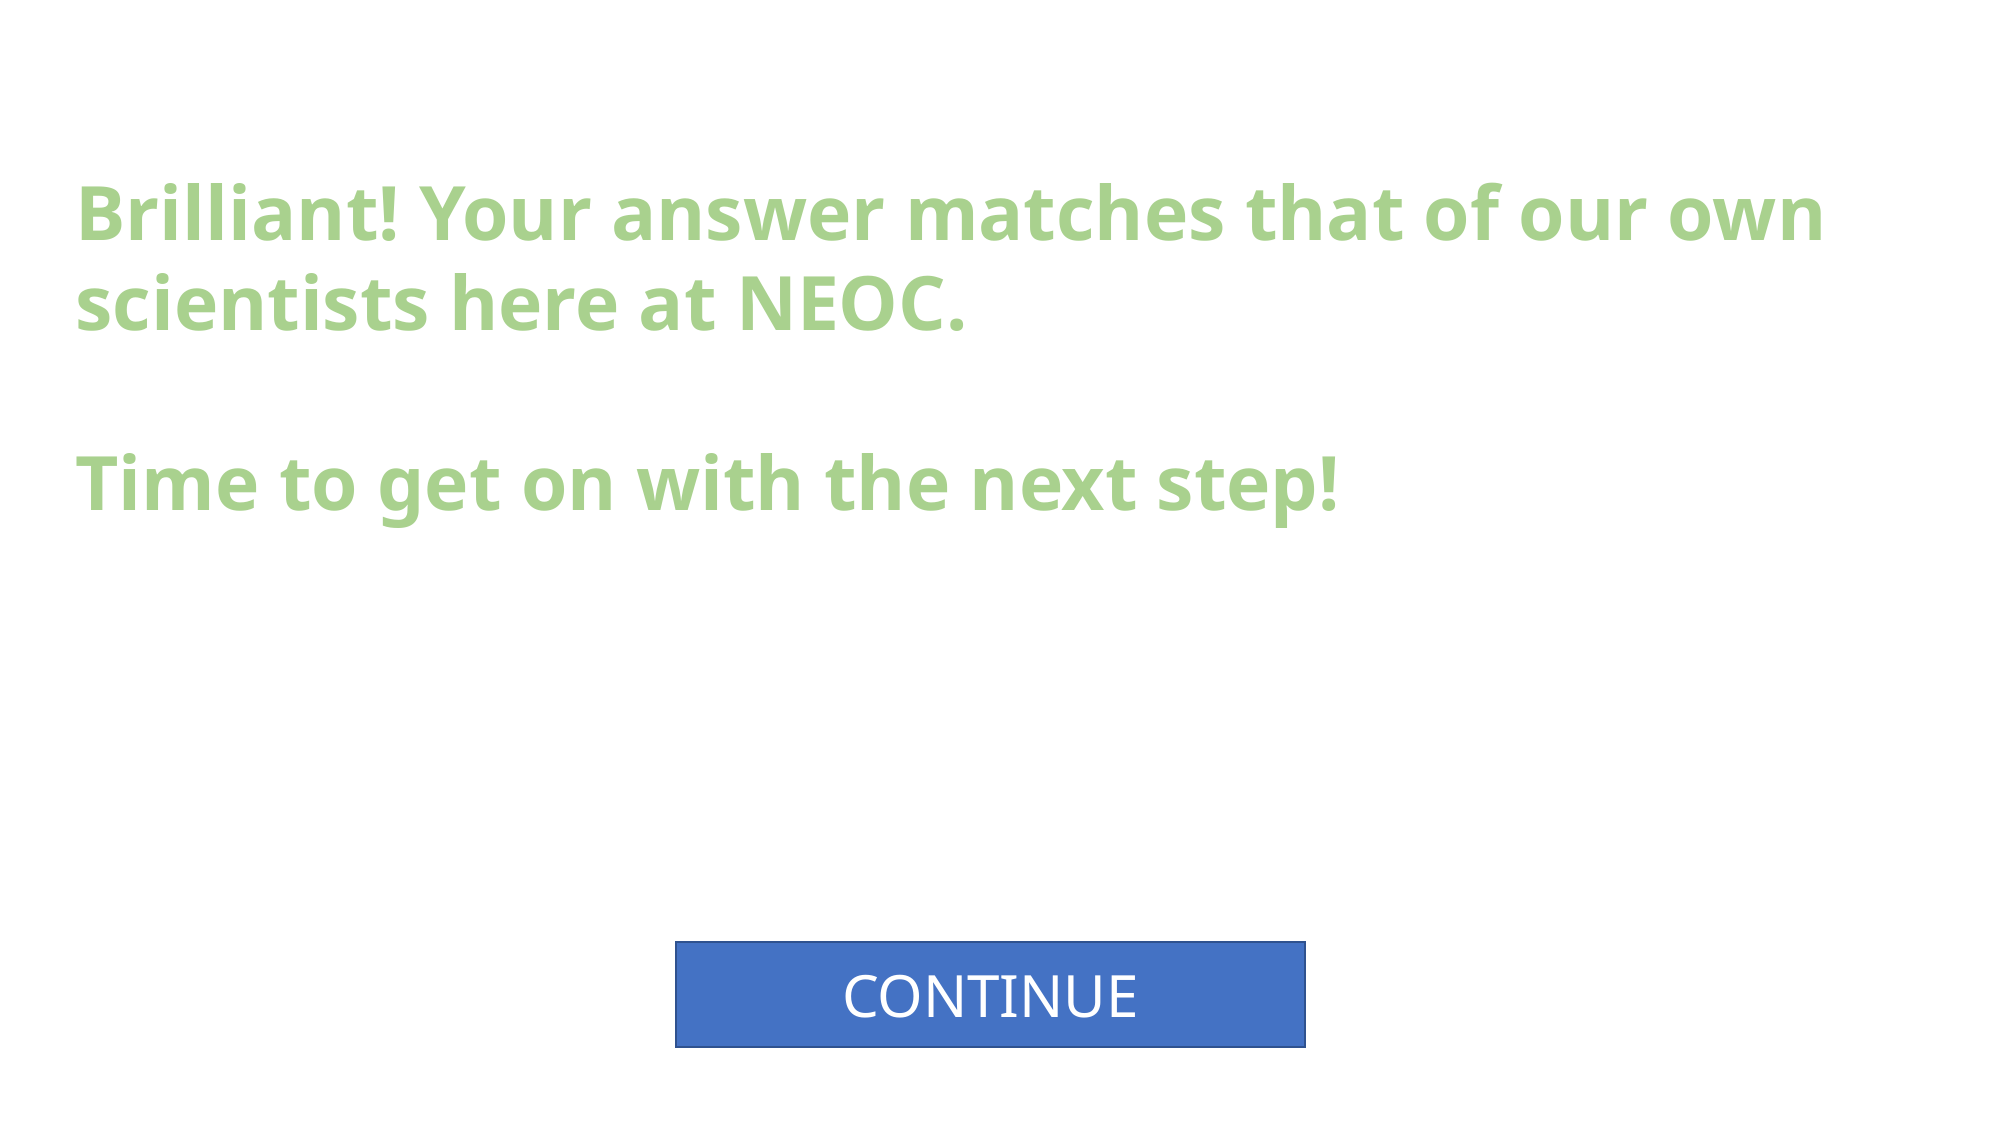

SUCCESS!
Brilliant! Your answer matches that of our own scientists here at NEOC.
Time to get on with the next step!
CONTINUE